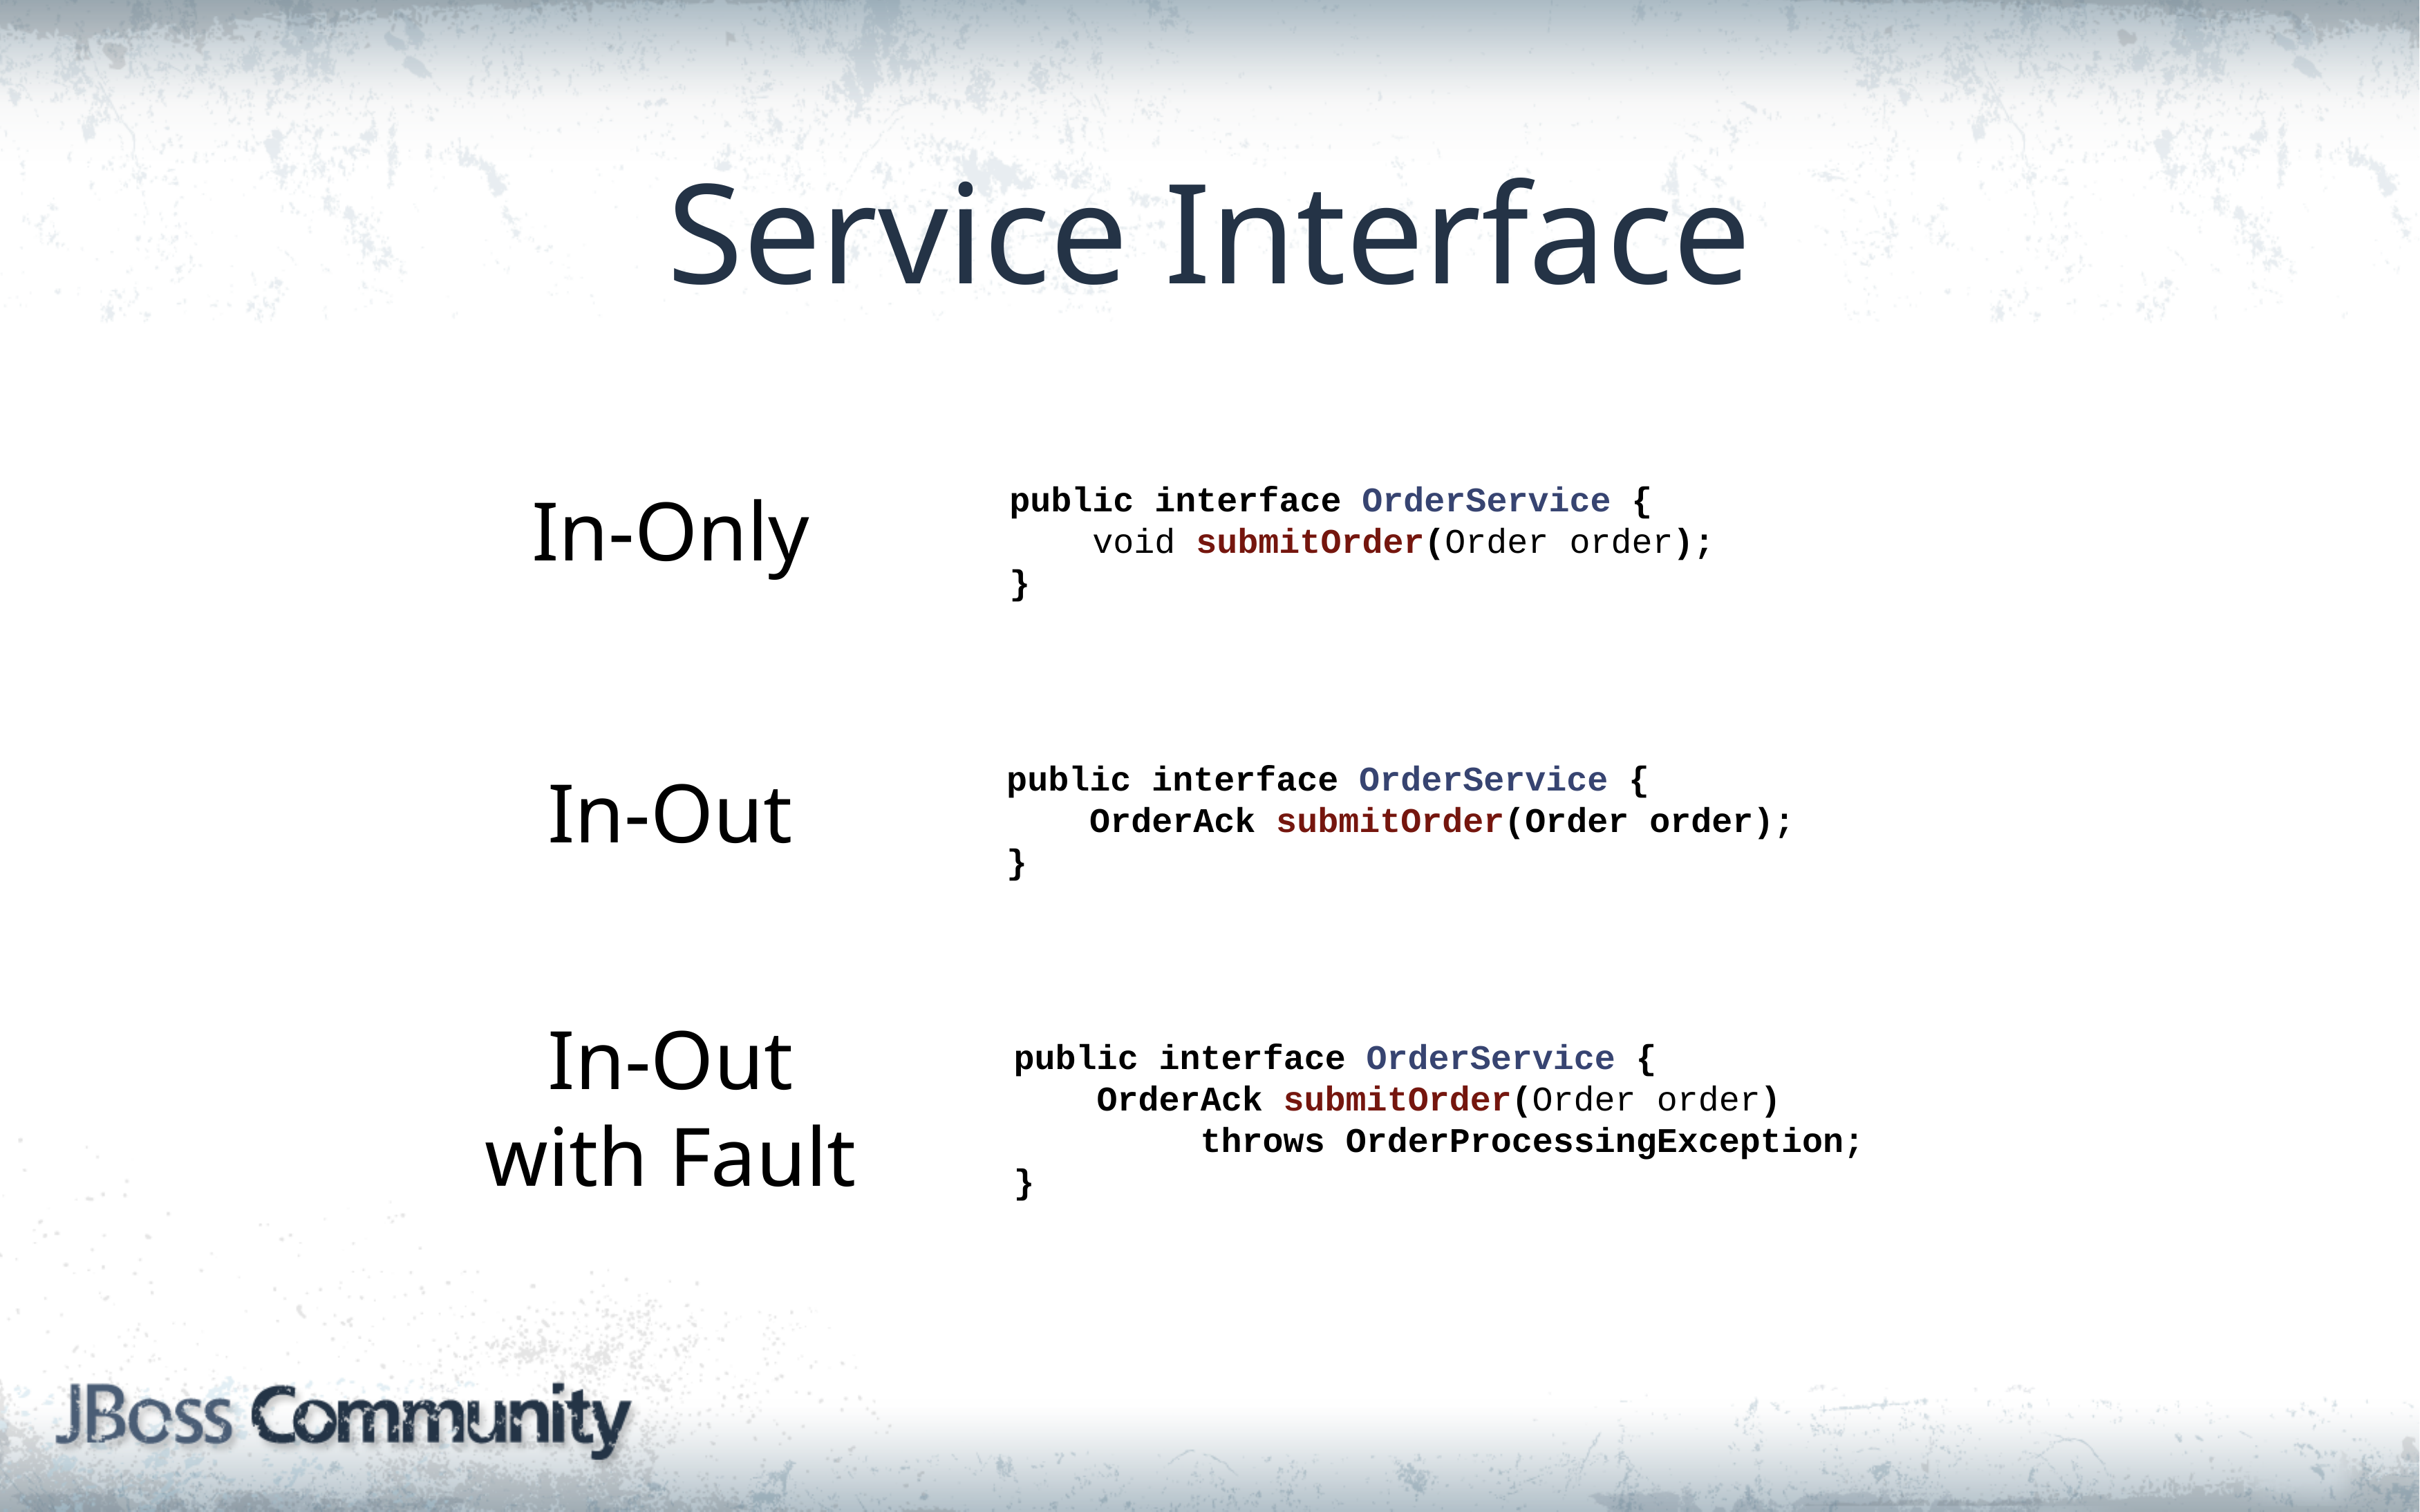

# Service Interface
public interface OrderService {
    void submitOrder(Order order);
}
In-Only
public interface OrderService {
 OrderAck submitOrder(Order order);
}
In-Out
In-Out
with Fault
public interface OrderService {
    OrderAck submitOrder(Order order)
 throws OrderProcessingException;
}